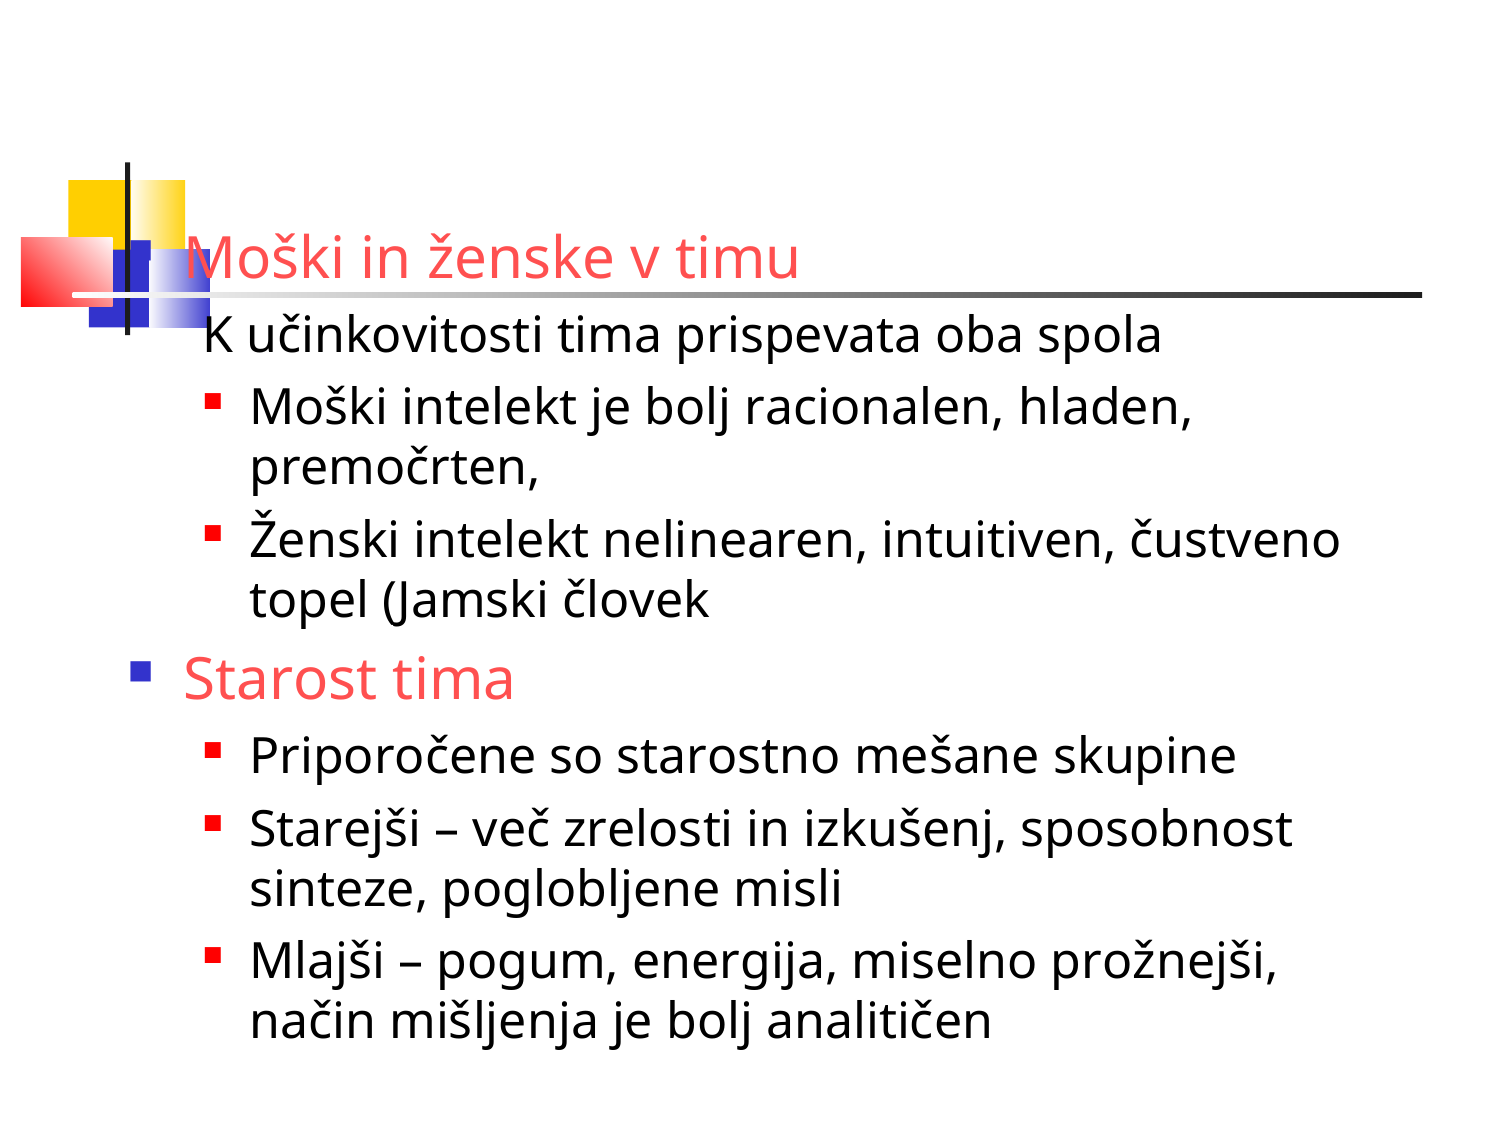

#
Moški in ženske v timu
K učinkovitosti tima prispevata oba spola
Moški intelekt je bolj racionalen, hladen, premočrten,
Ženski intelekt nelinearen, intuitiven, čustveno topel (Jamski človek
Starost tima
Priporočene so starostno mešane skupine
Starejši – več zrelosti in izkušenj, sposobnost sinteze, poglobljene misli
Mlajši – pogum, energija, miselno prožnejši, način mišljenja je bolj analitičen